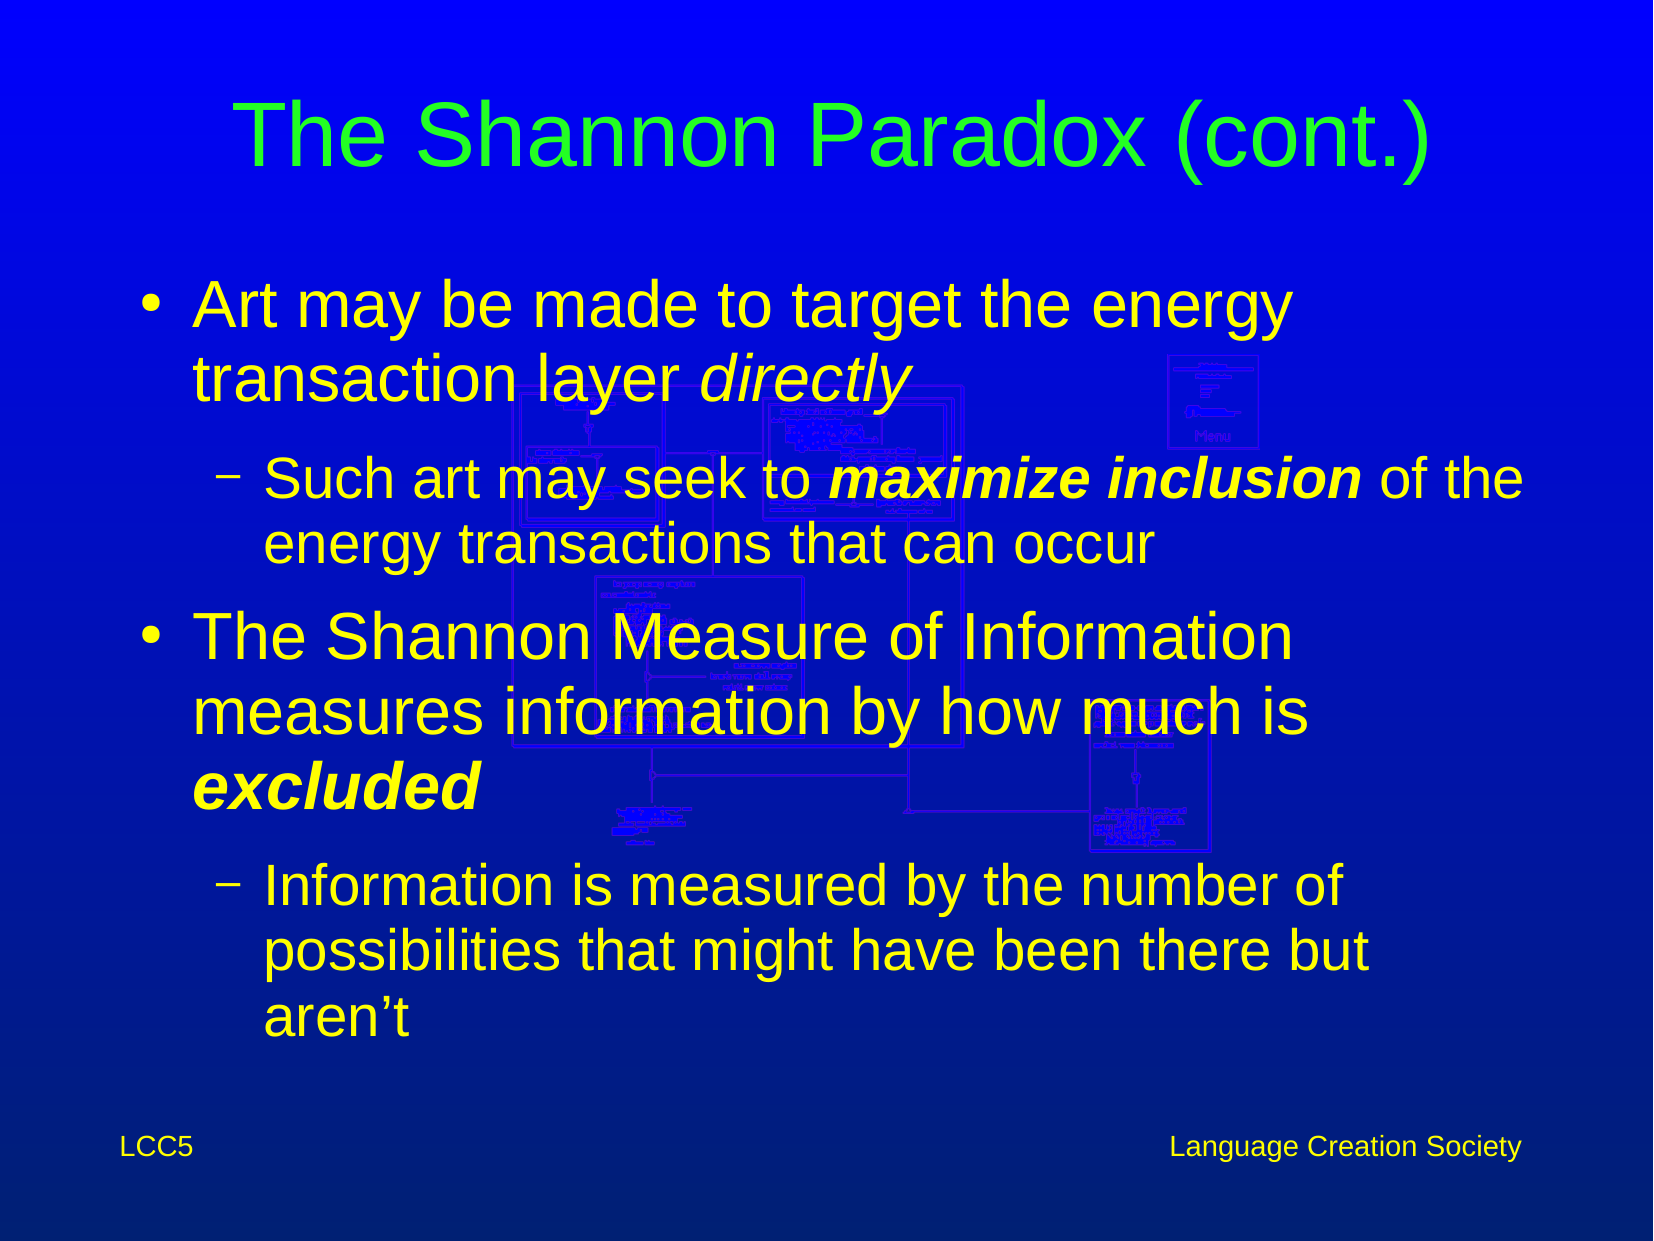

# The Shannon Paradox (cont.)
Art may be made to target the energy transaction layer directly
Such art may seek to maximize inclusion of the energy transactions that can occur
The Shannon Measure of Information measures information by how much is excluded
Information is measured by the number of possibilities that might have been there but aren’t